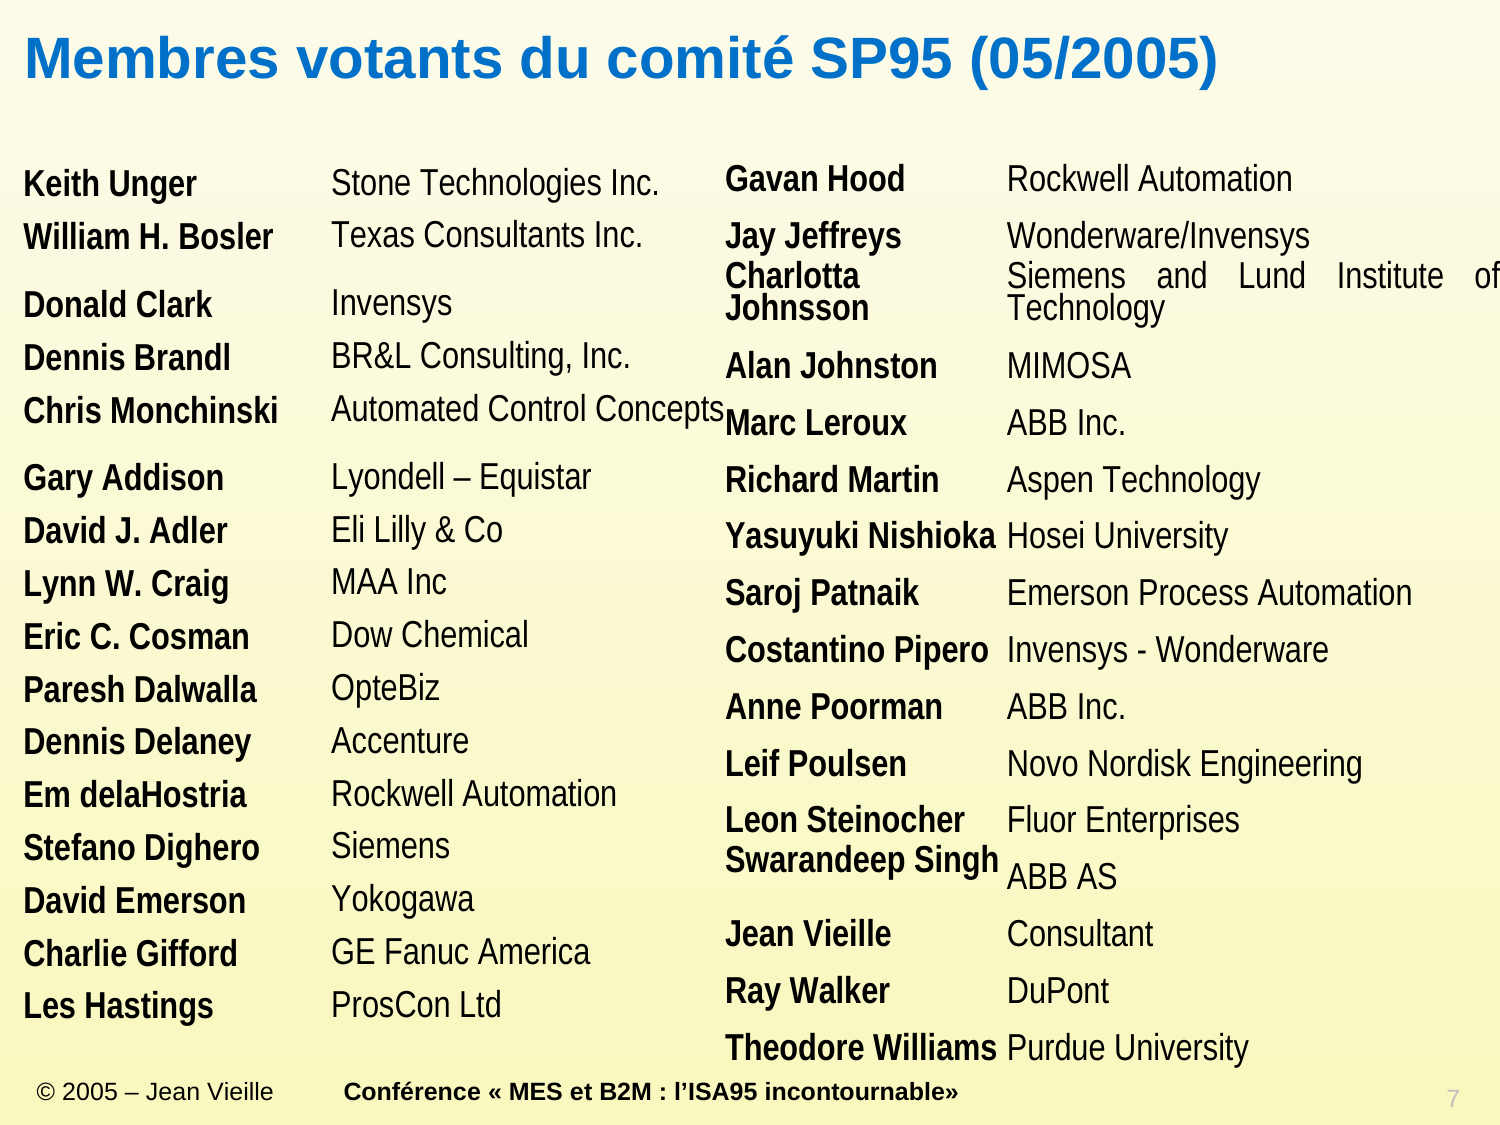

# Membres votants du comité SP95 (05/2005)
Stone Technologies Inc.
Gavan Hood
Rockwell Automation
Keith Unger
Texas Consultants Inc.
William H. Bosler
Jay Jeffreys
Wonderware/Invensys
Charlotta Johnsson
Siemens and Lund Institute of Technology
Invensys
Donald Clark
BR&L Consulting, Inc.
Dennis Brandl
Alan Johnston
MIMOSA
Automated Control Concepts
Chris Monchinski
Marc Leroux
ABB Inc.
Lyondell – Equistar
Gary Addison
Richard Martin
Aspen Technology
Eli Lilly & Co
David J. Adler
Yasuyuki Nishioka
Hosei University
MAA Inc
Lynn W. Craig
Saroj Patnaik
Emerson Process Automation
Dow Chemical
Eric C. Cosman
Costantino Pipero
Invensys - Wonderware
OpteBiz
Paresh Dalwalla
Anne Poorman
ABB Inc.
Accenture
Dennis Delaney
Leif Poulsen
Novo Nordisk Engineering
Rockwell Automation
Em delaHostria
Leon Steinocher
Fluor Enterprises
Siemens
Stefano Dighero
Swarandeep Singh
ABB AS
Yokogawa
David Emerson
Jean Vieille
Consultant
GE Fanuc America
Charlie Gifford
Ray Walker
DuPont
ProsCon Ltd
Les Hastings
Theodore Williams
Purdue University